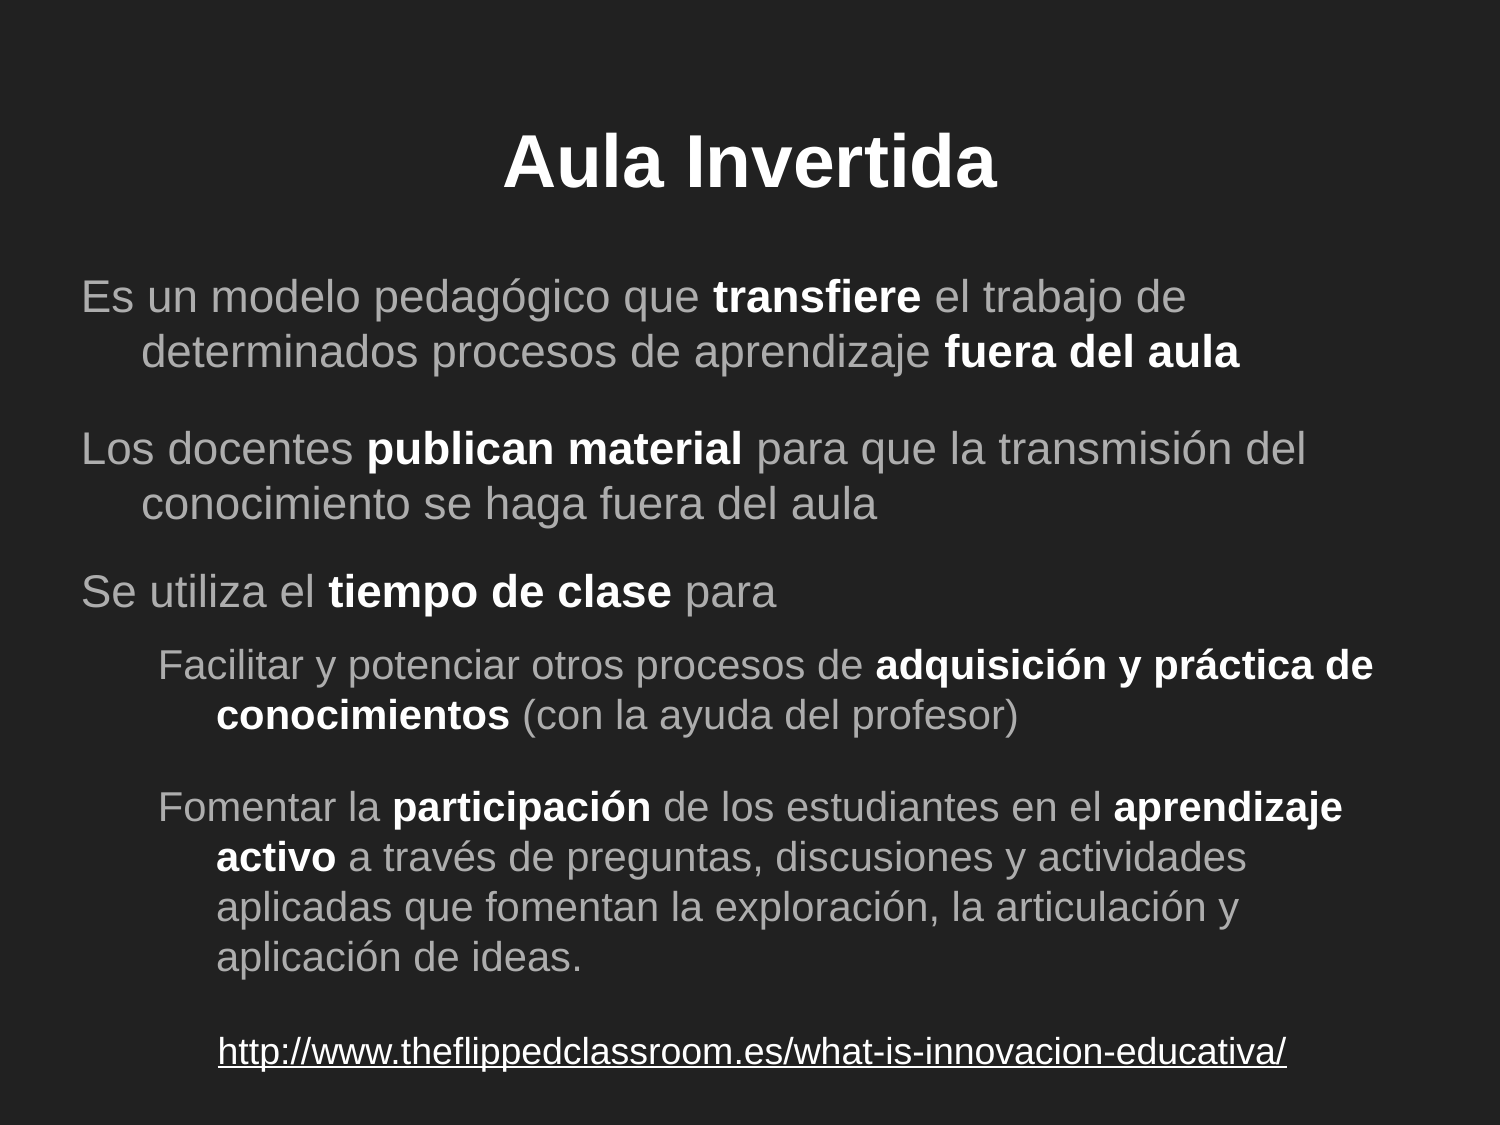

# Aula Invertida
Es un modelo pedagógico que transfiere el trabajo de determinados procesos de aprendizaje fuera del aula
Los docentes publican material para que la transmisión del conocimiento se haga fuera del aula
Se utiliza el tiempo de clase para
Facilitar y potenciar otros procesos de adquisición y práctica de conocimientos (con la ayuda del profesor)
Fomentar la participación de los estudiantes en el aprendizaje activo a través de preguntas, discusiones y actividades aplicadas que fomentan la exploración, la articulación y aplicación de ideas.
http://www.theflippedclassroom.es/what-is-innovacion-educativa/